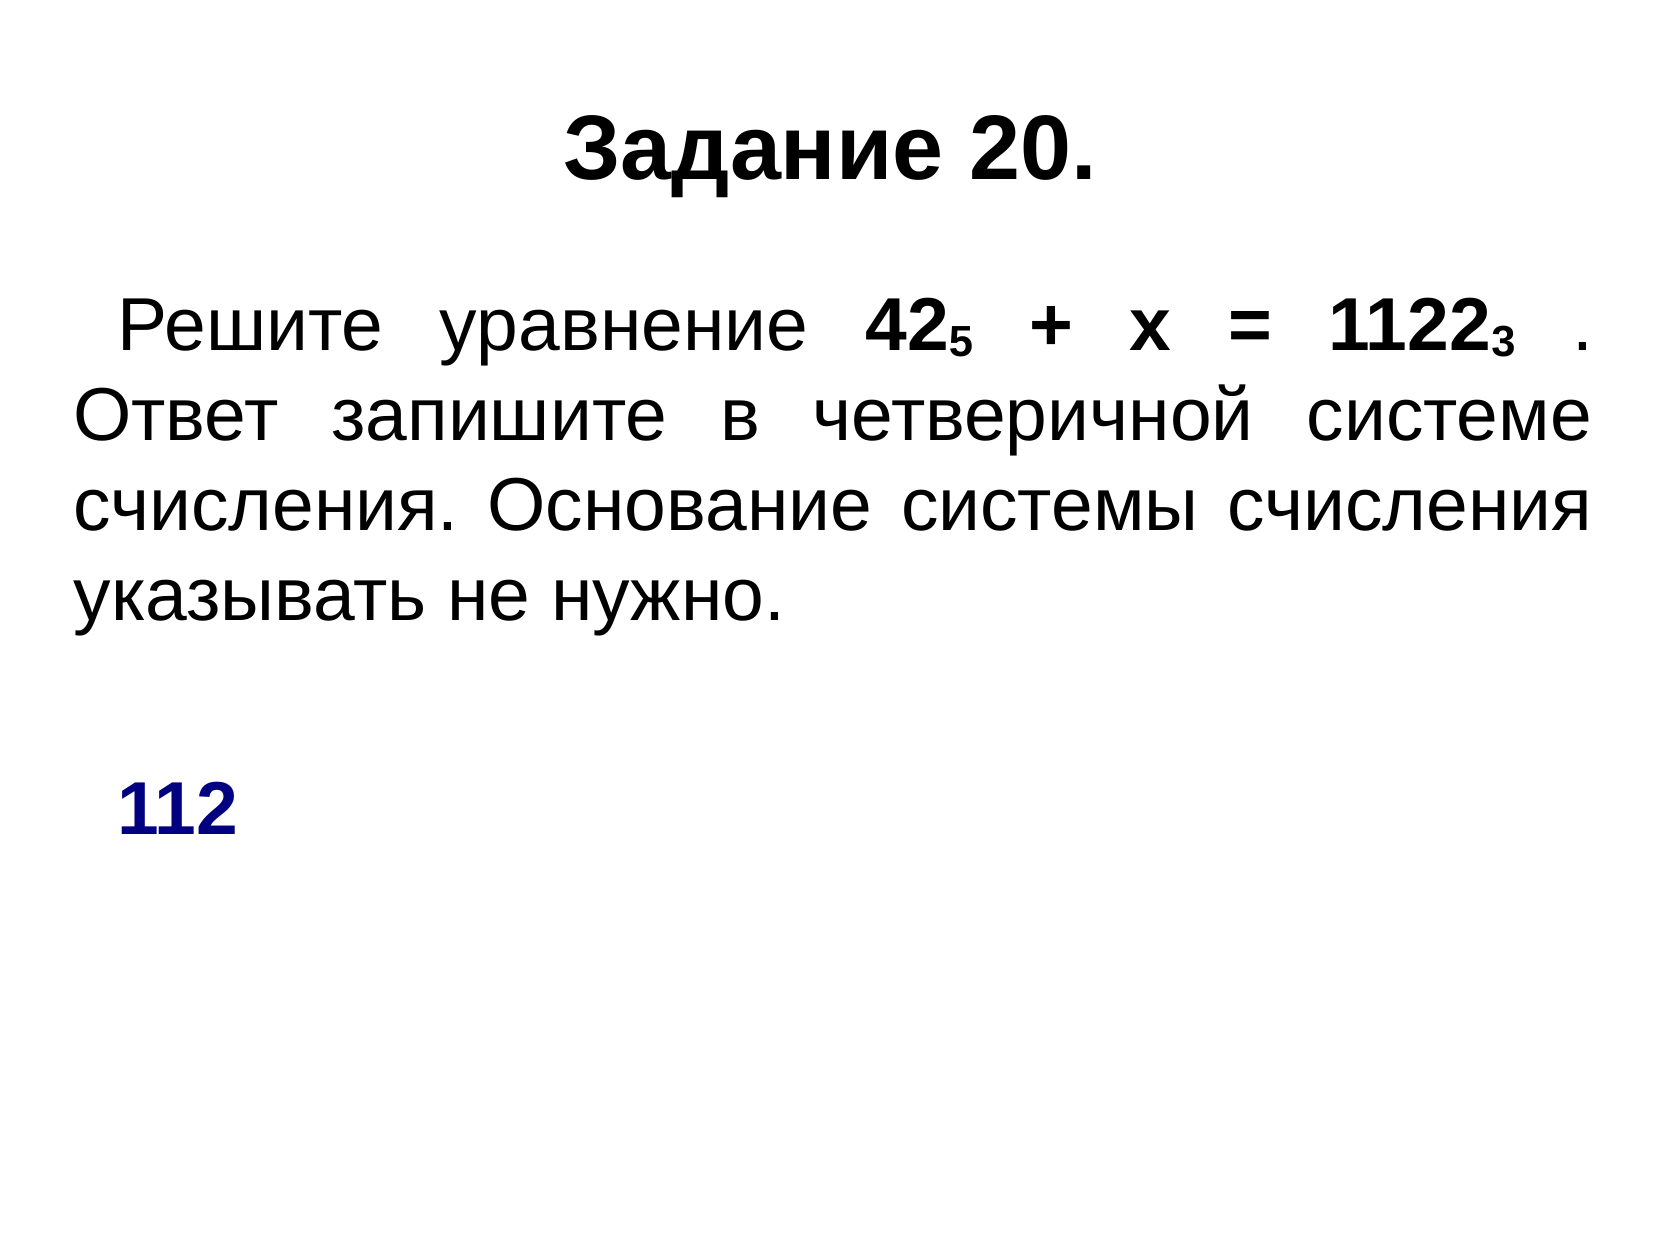

# Задание 20.
Решите уравнение 425 + x = 11223 .
Ответ запишите в четверичной системе счисления. Основание системы счисления указывать не нужно.
112